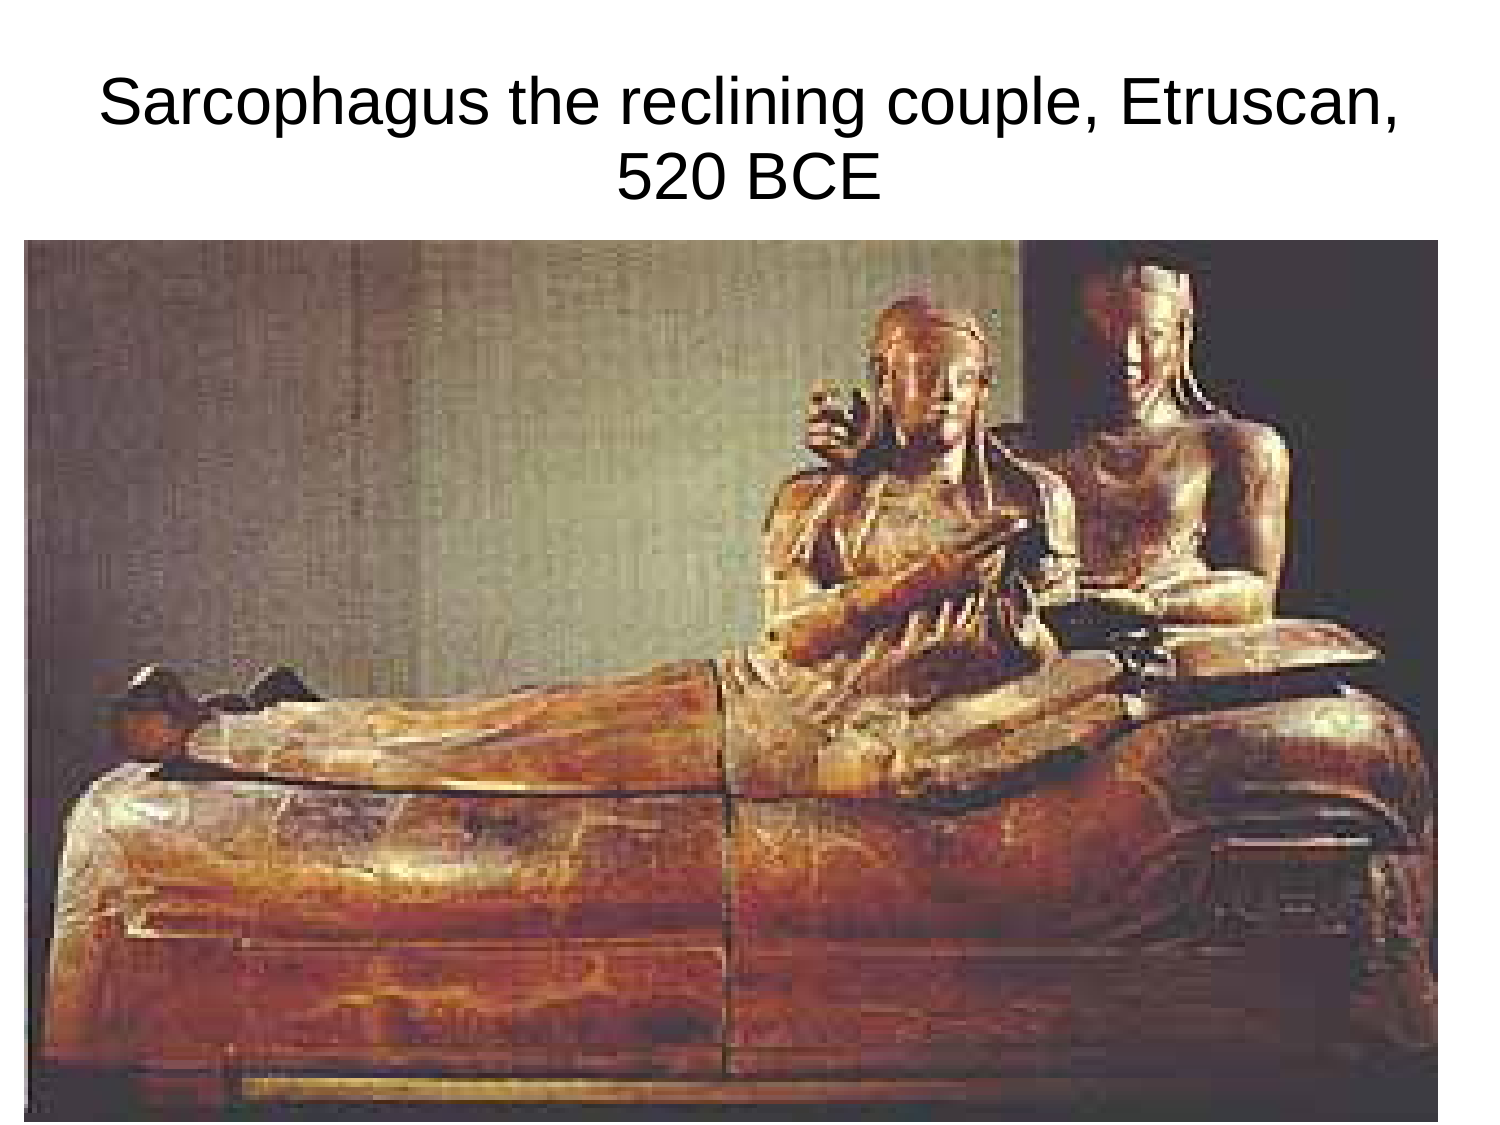

# Sarcophagus the reclining couple, Etruscan, 520 BCE